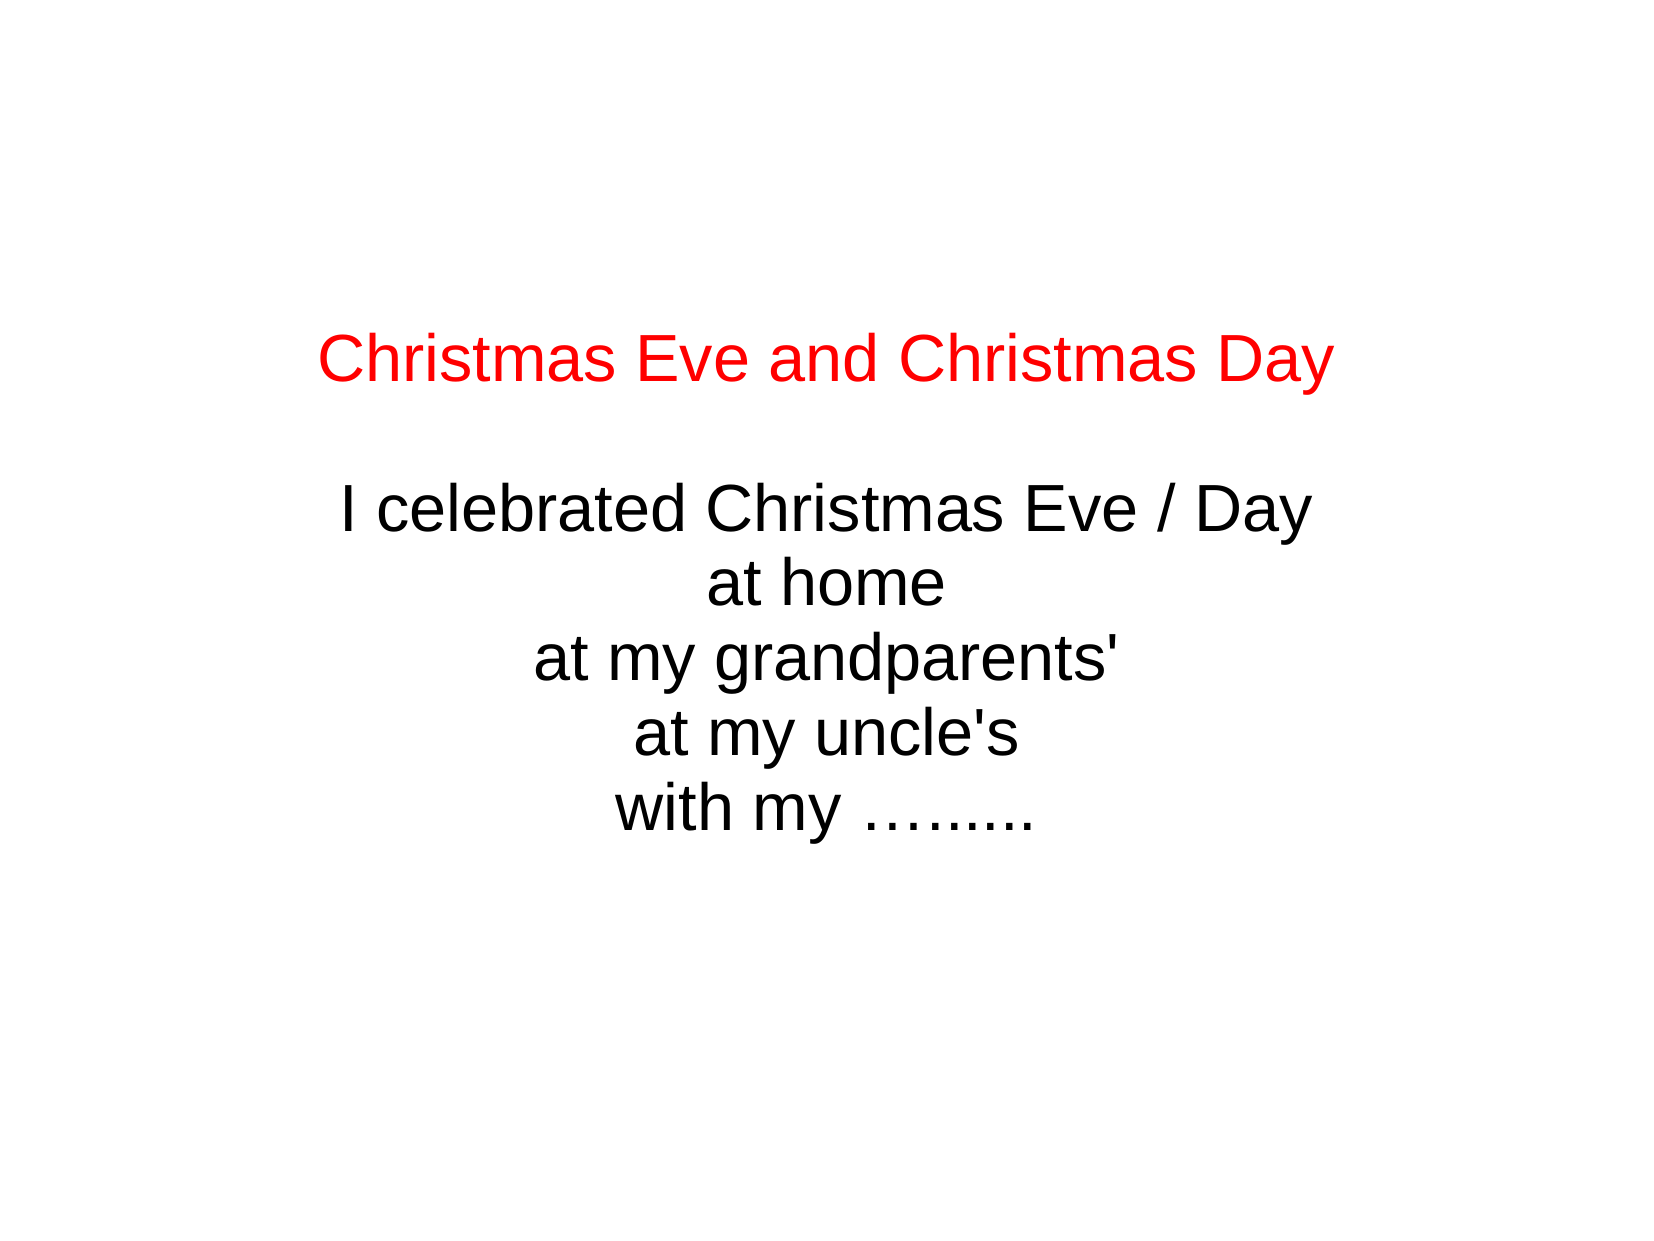

Christmas Eve and Christmas Day
I celebrated Christmas Eve / Day
at home
at my grandparents'
at my uncle's
with my …......